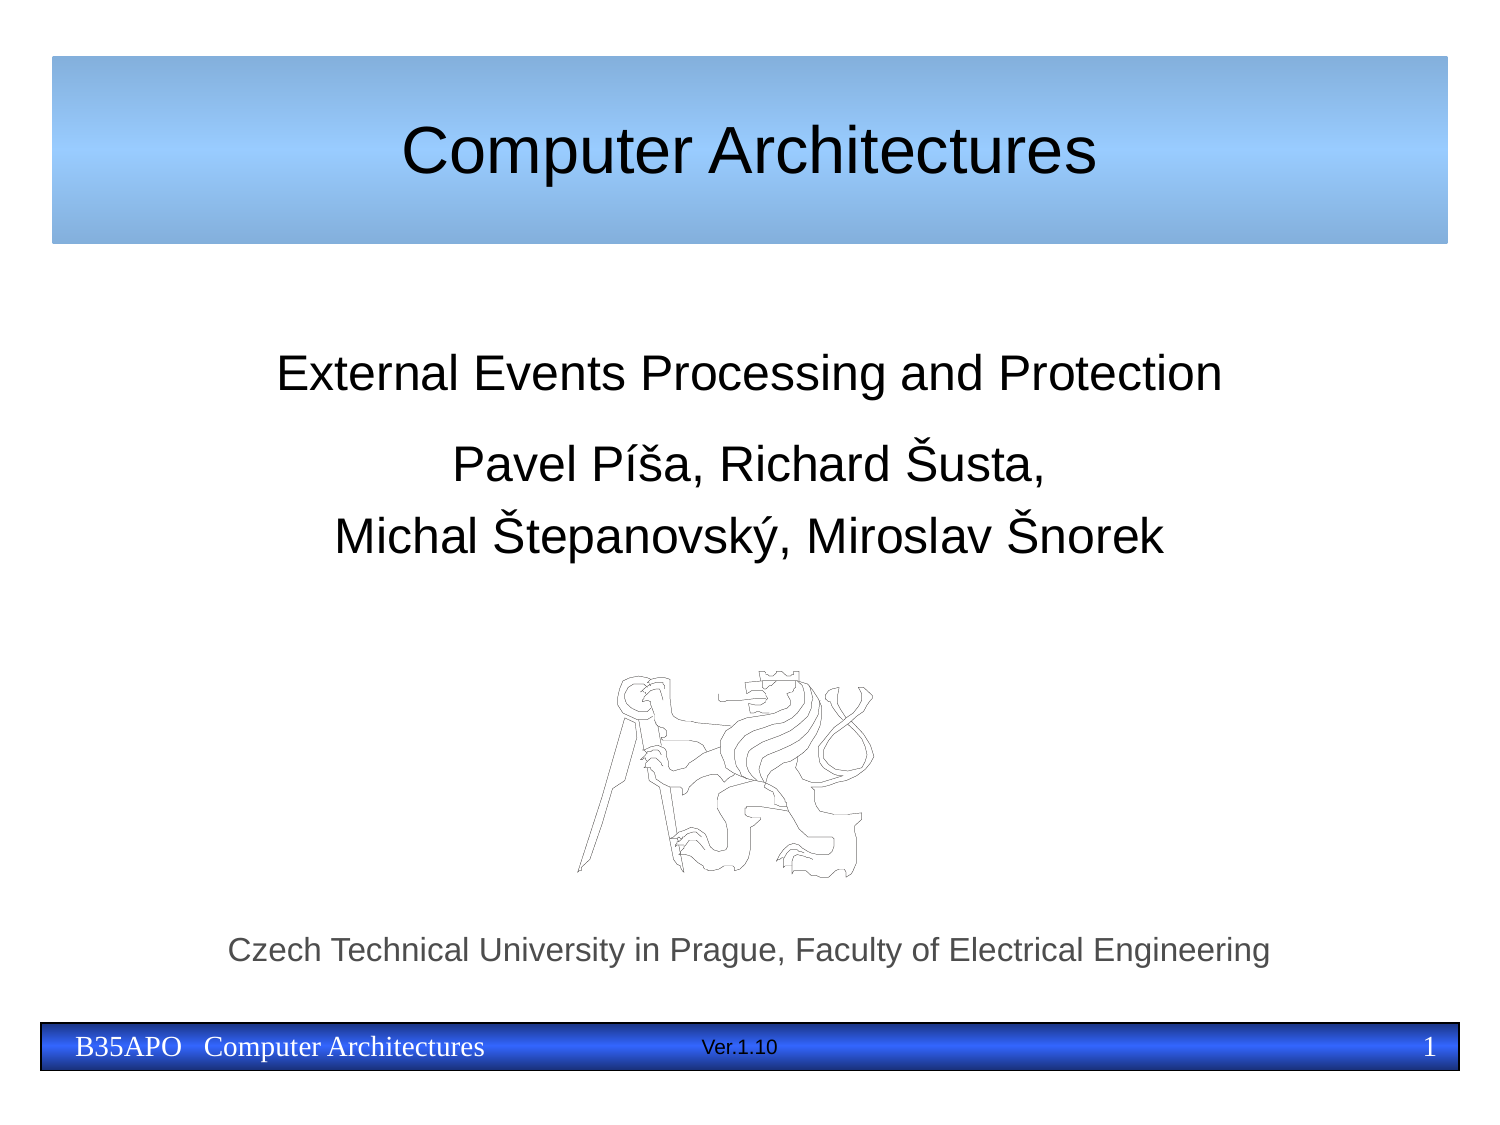

# Computer Architectures
External Events Processing and Protection
Pavel Píša, Richard Šusta,
Michal Štepanovský, Miroslav Šnorek
Czech Technical University in Prague, Faculty of Electrical Engineering
B35APO Computer Architectures
1
Ver.1.10